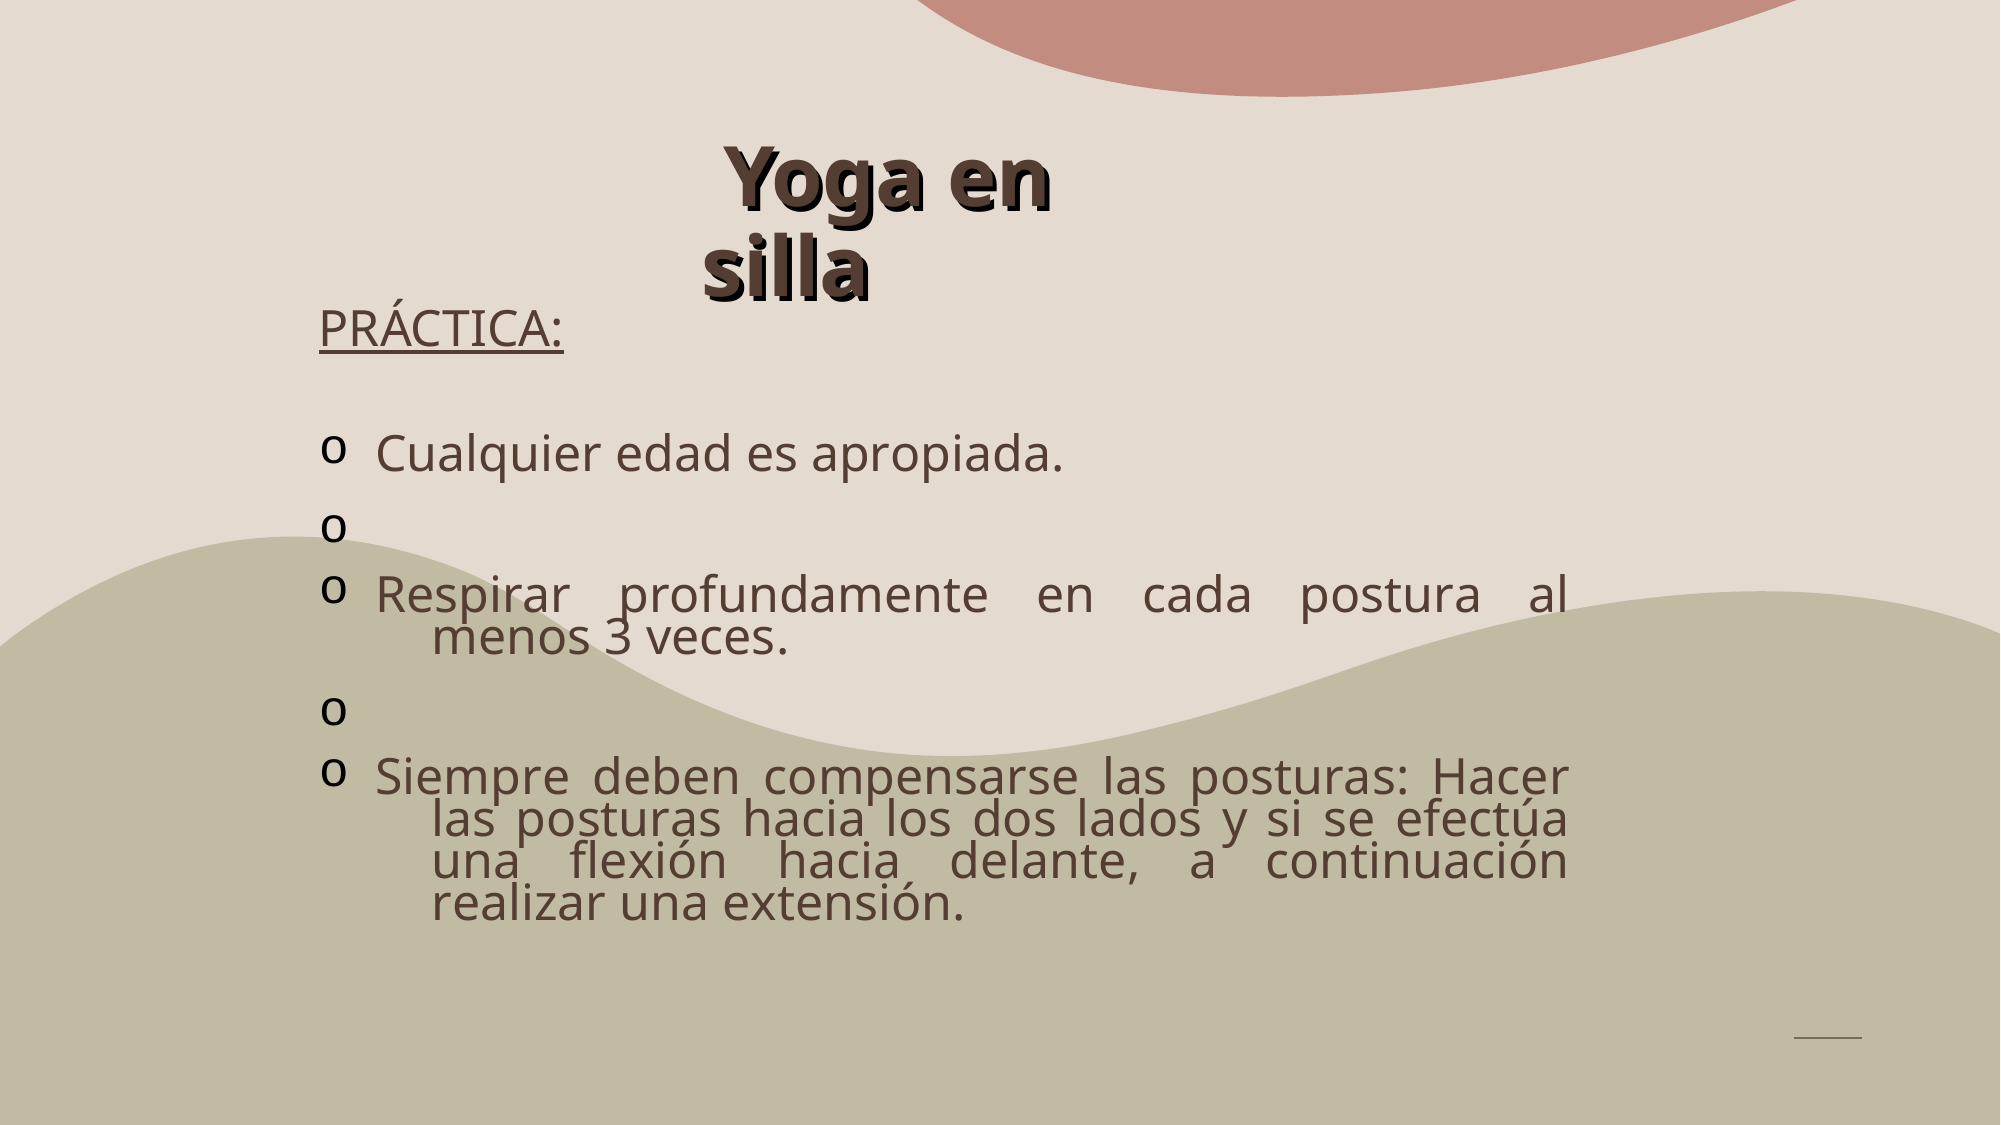

# Yoga en silla
PRÁCTICA:
Cualquier edad es apropiada.
Respirar profundamente en cada postura al menos 3 veces.
Siempre deben compensarse las posturas: Hacer las posturas hacia los dos lados y si se efectúa una flexión hacia delante, a continuación realizar una extensión.